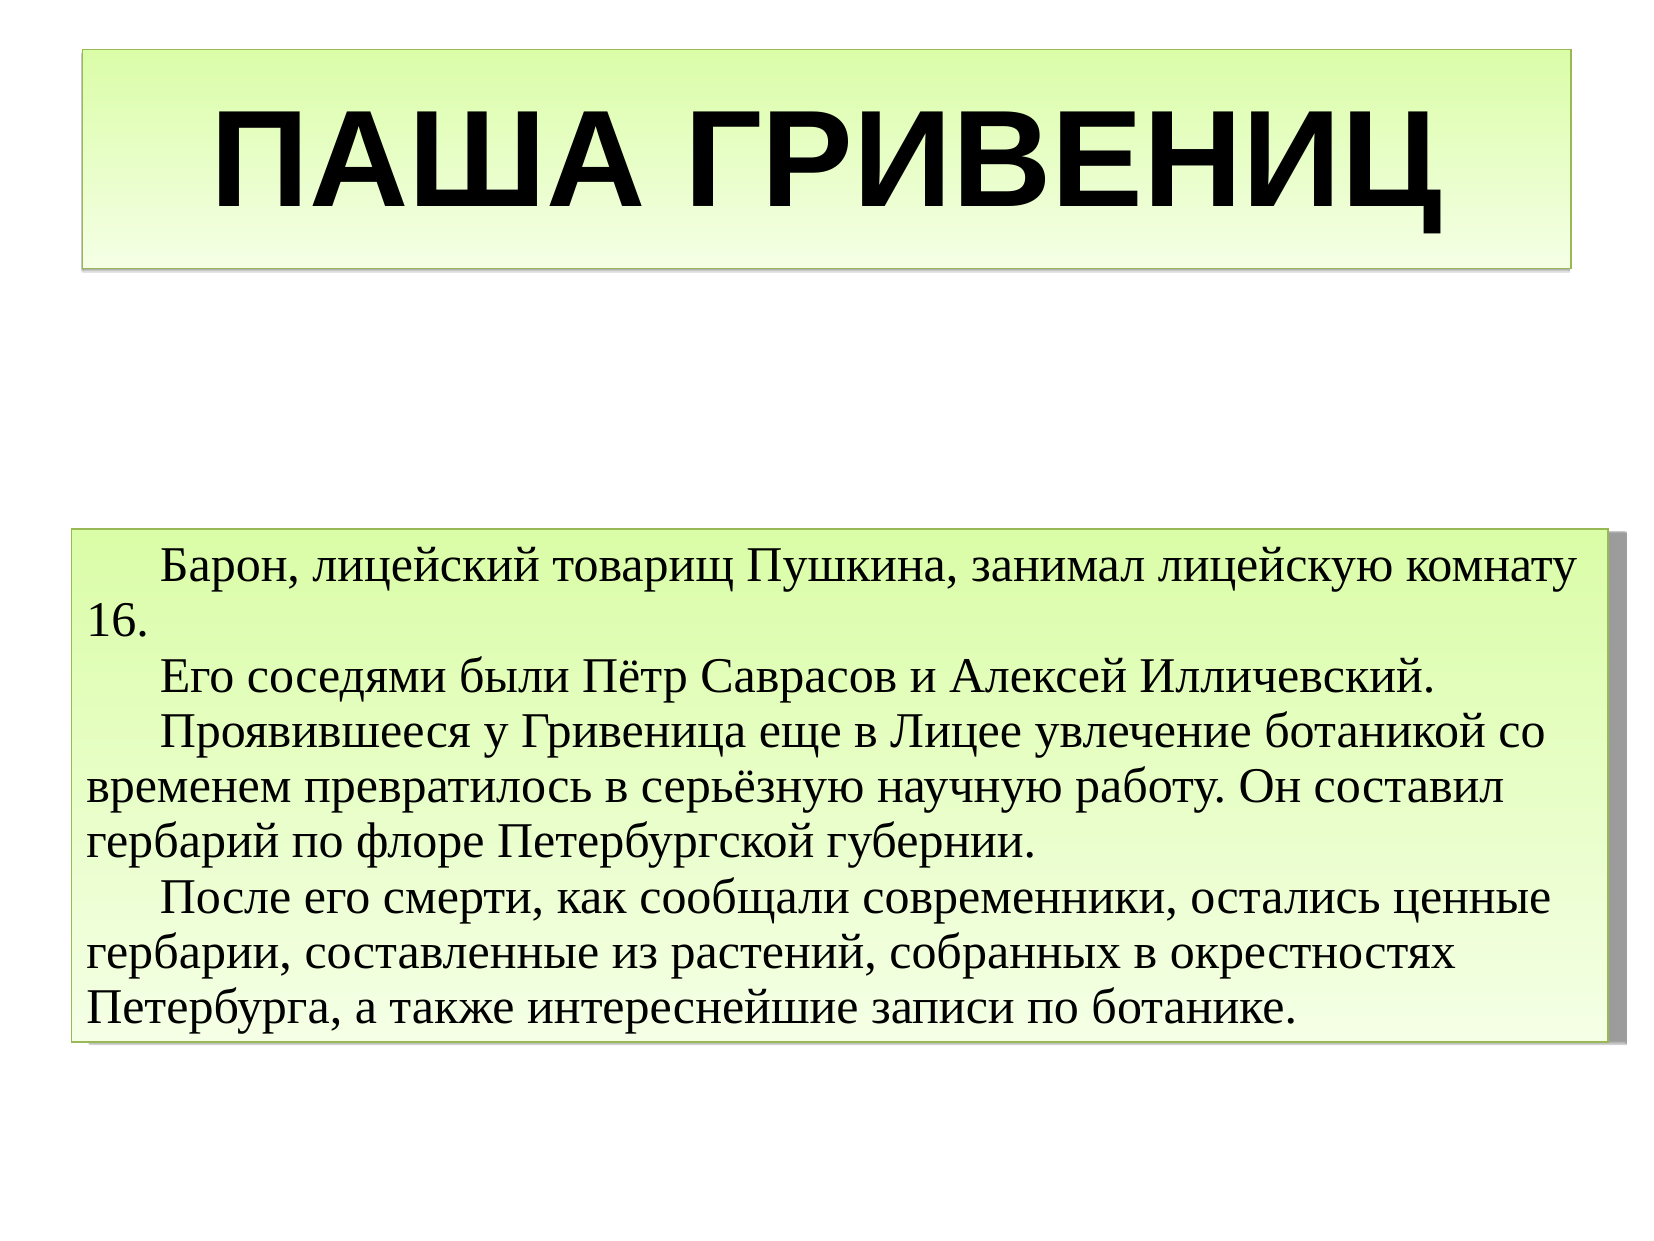

# ПАША ГРИВЕНИЦ
Барон, лицейский товарищ Пушкина, занимал лицейскую комнату 16.
Его соседями были Пётр Саврасов и Алексей Илличевский.
Проявившееся у Гривеница еще в Лицее увлечение ботаникой со временем превратилось в серьёзную научную работу. Он составил гербарий по флоре Петербургской губернии.
После его смерти, как сообщали современники, остались ценные гербарии, составленные из растений, собранных в окрестностях Петербурга, а также интереснейшие записи по ботанике.